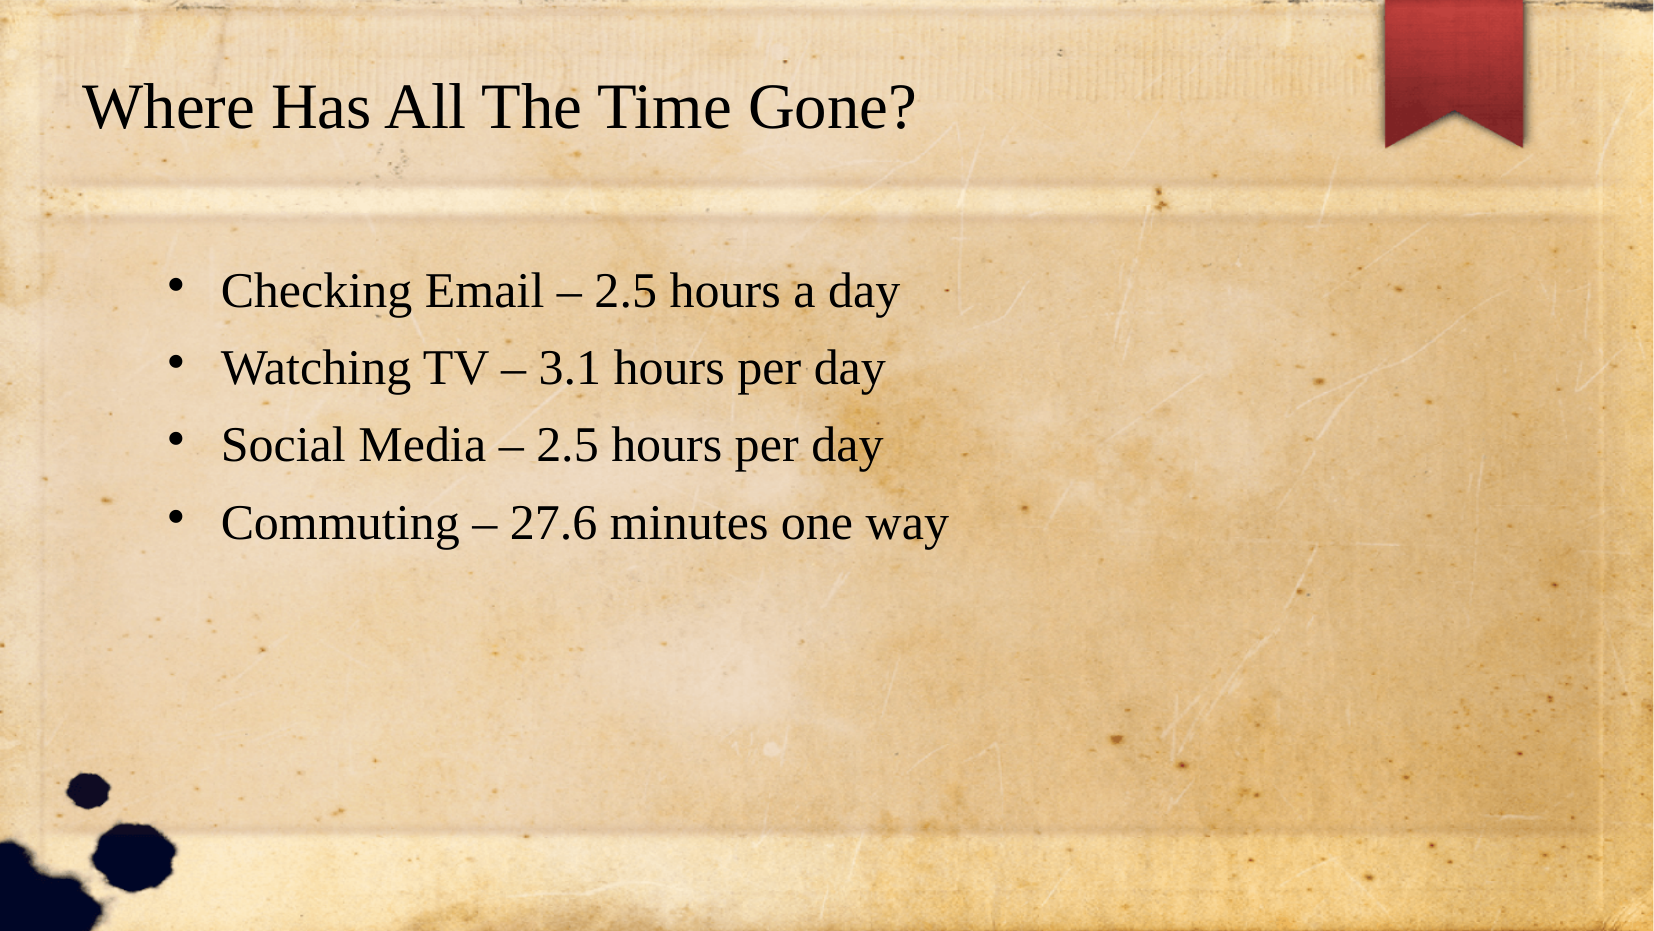

# Where Has All The Time Gone?
Checking Email – 2.5 hours a day
Watching TV – 3.1 hours per day
Social Media – 2.5 hours per day
Commuting – 27.6 minutes one way